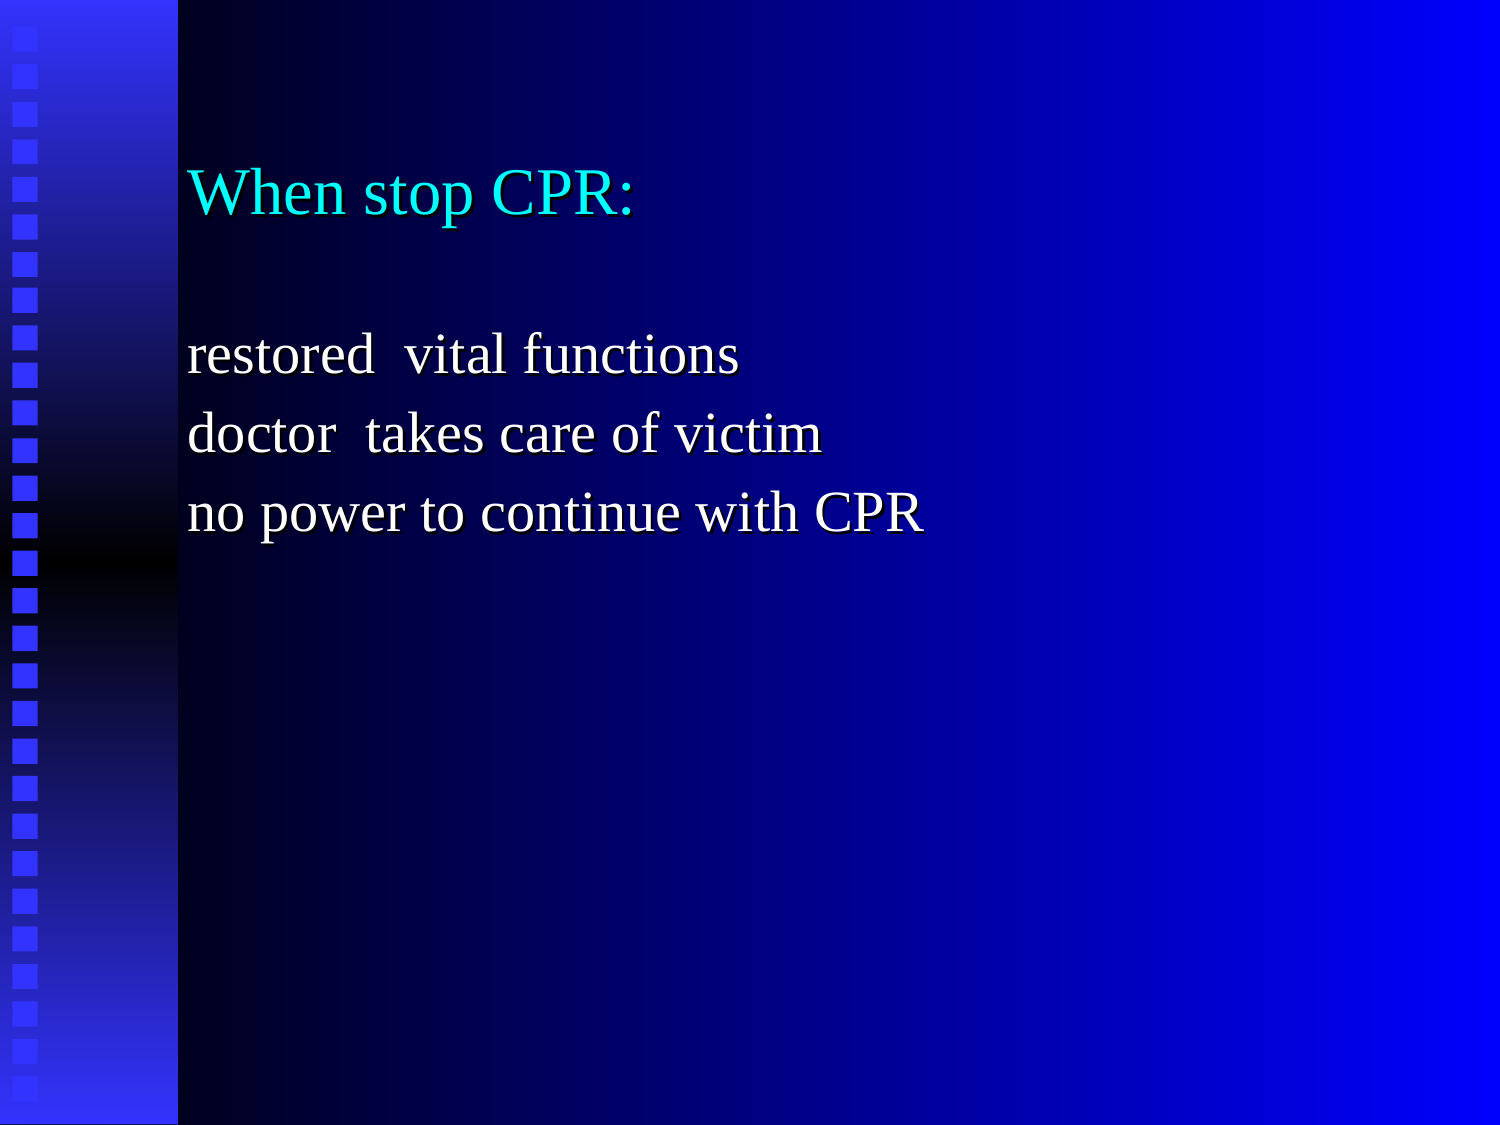

# When stop CPR:
restored vital functions
doctor takes care of victim
no power to continue with CPR